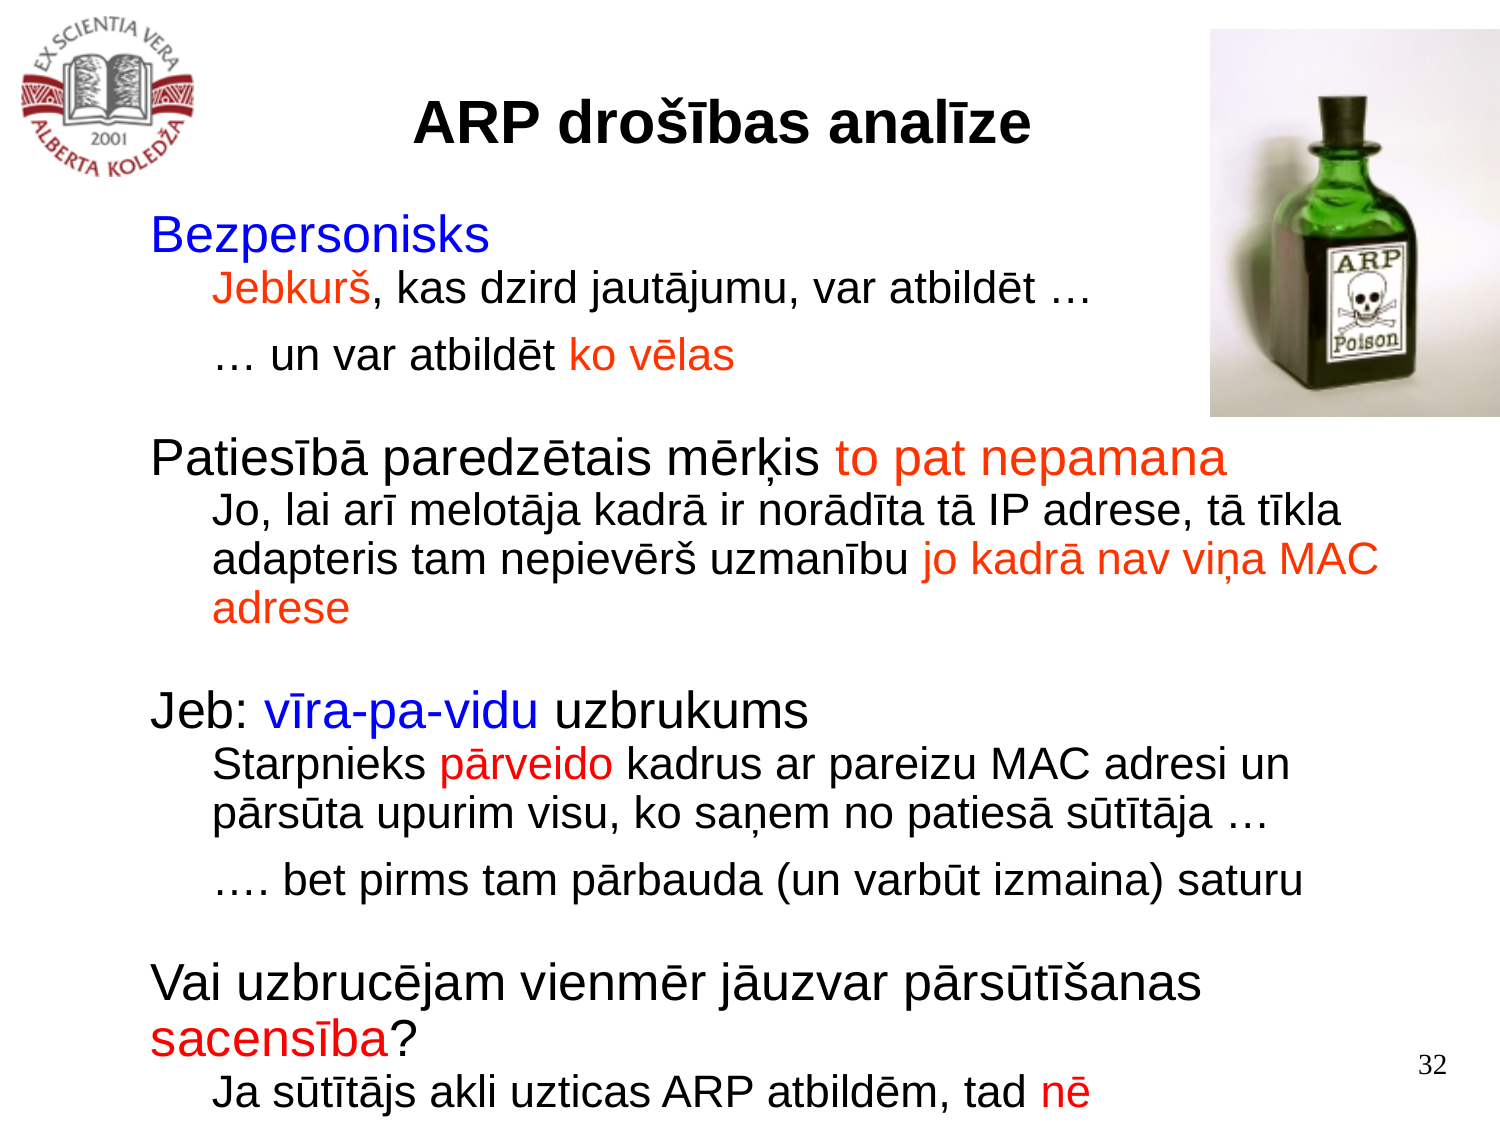

# ARP drošības analīze
Bezpersonisks
Jebkurš, kas dzird jautājumu, var atbildēt …
… un var atbildēt ko vēlas
Patiesībā paredzētais mērķis to pat nepamana
Jo, lai arī melotāja kadrā ir norādīta tā IP adrese, tā tīkla adapteris tam nepievērš uzmanību jo kadrā nav viņa MAC adrese
Jeb: vīra-pa-vidu uzbrukums
Starpnieks pārveido kadrus ar pareizu MAC adresi un pārsūta upurim visu, ko saņem no patiesā sūtītāja …
…. bet pirms tam pārbauda (un varbūt izmaina) saturu
Vai uzbrucējam vienmēr jāuzvar pārsūtīšanas sacensība?
Ja sūtītājs akli uzticas ARP atbildēm, tad nē